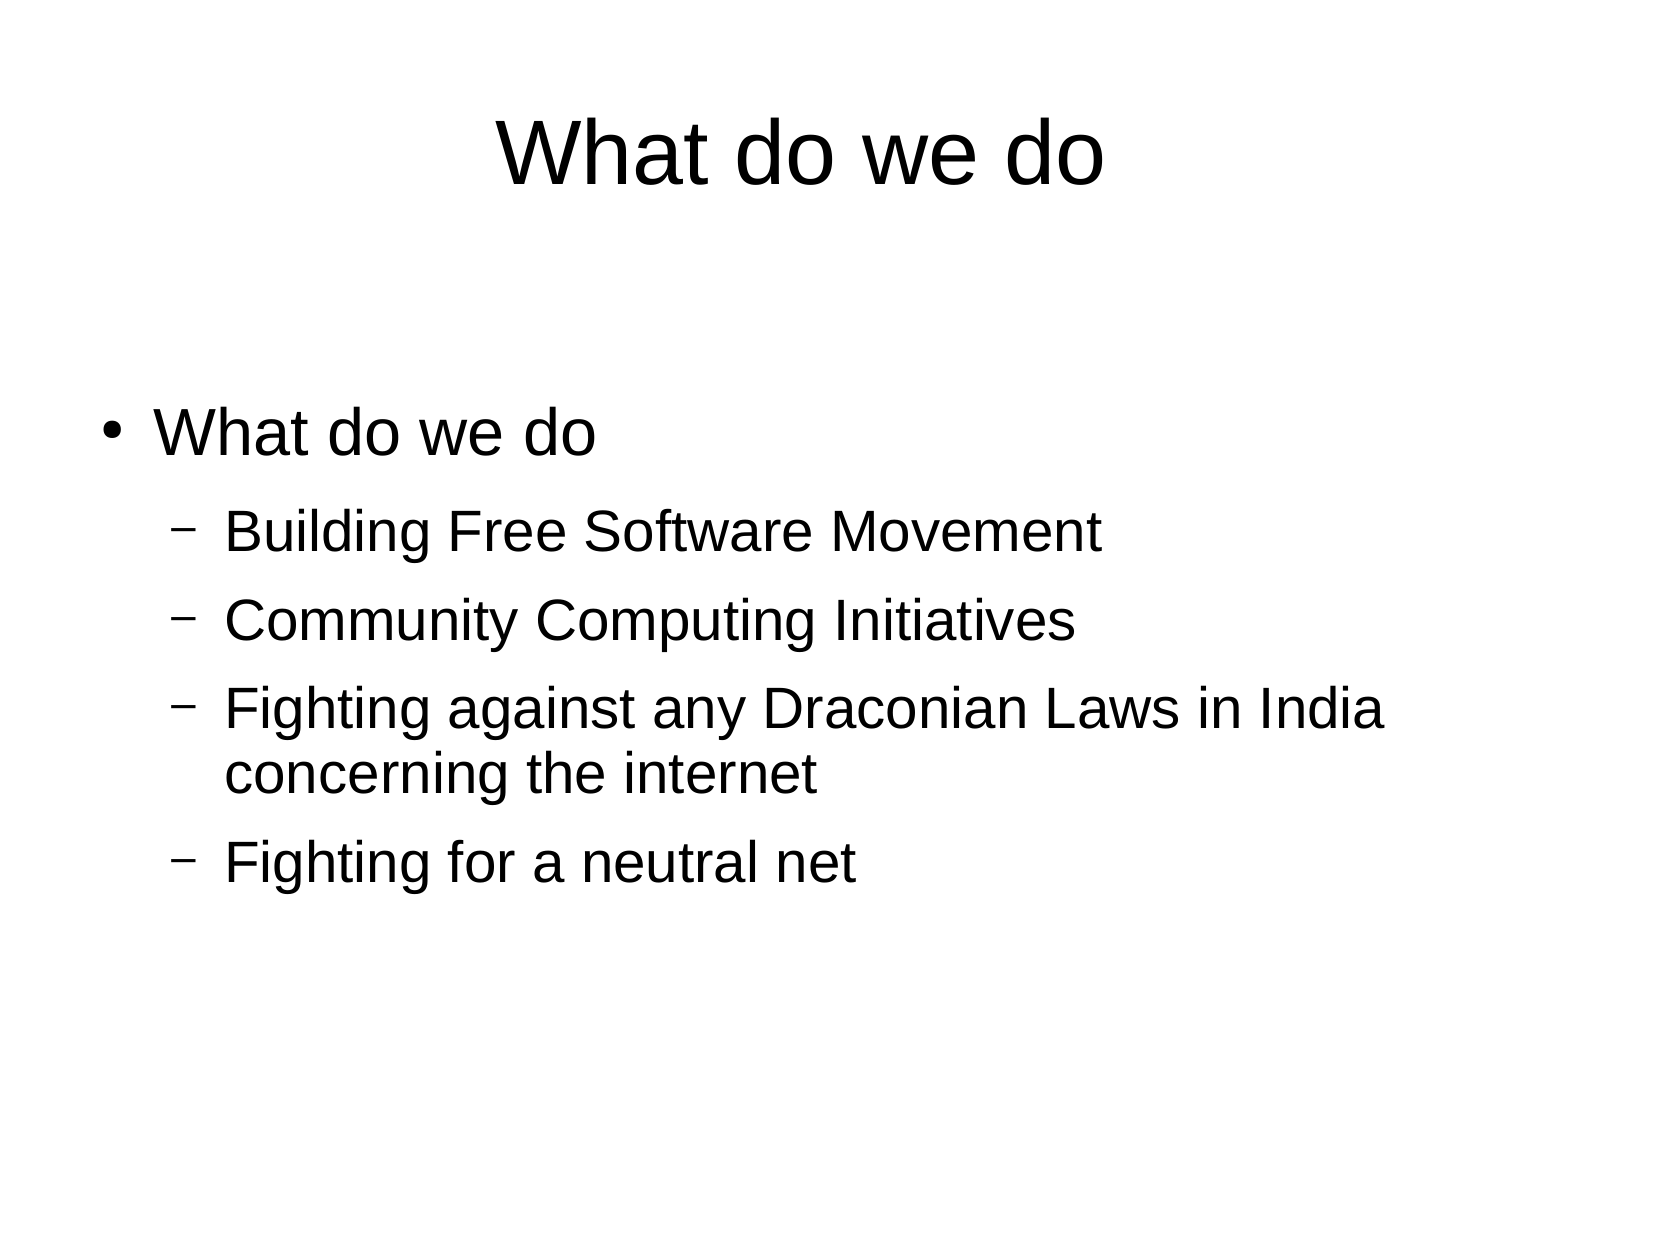

# What do we do
What do we do
Building Free Software Movement
Community Computing Initiatives
Fighting against any Draconian Laws in India concerning the internet
Fighting for a neutral net